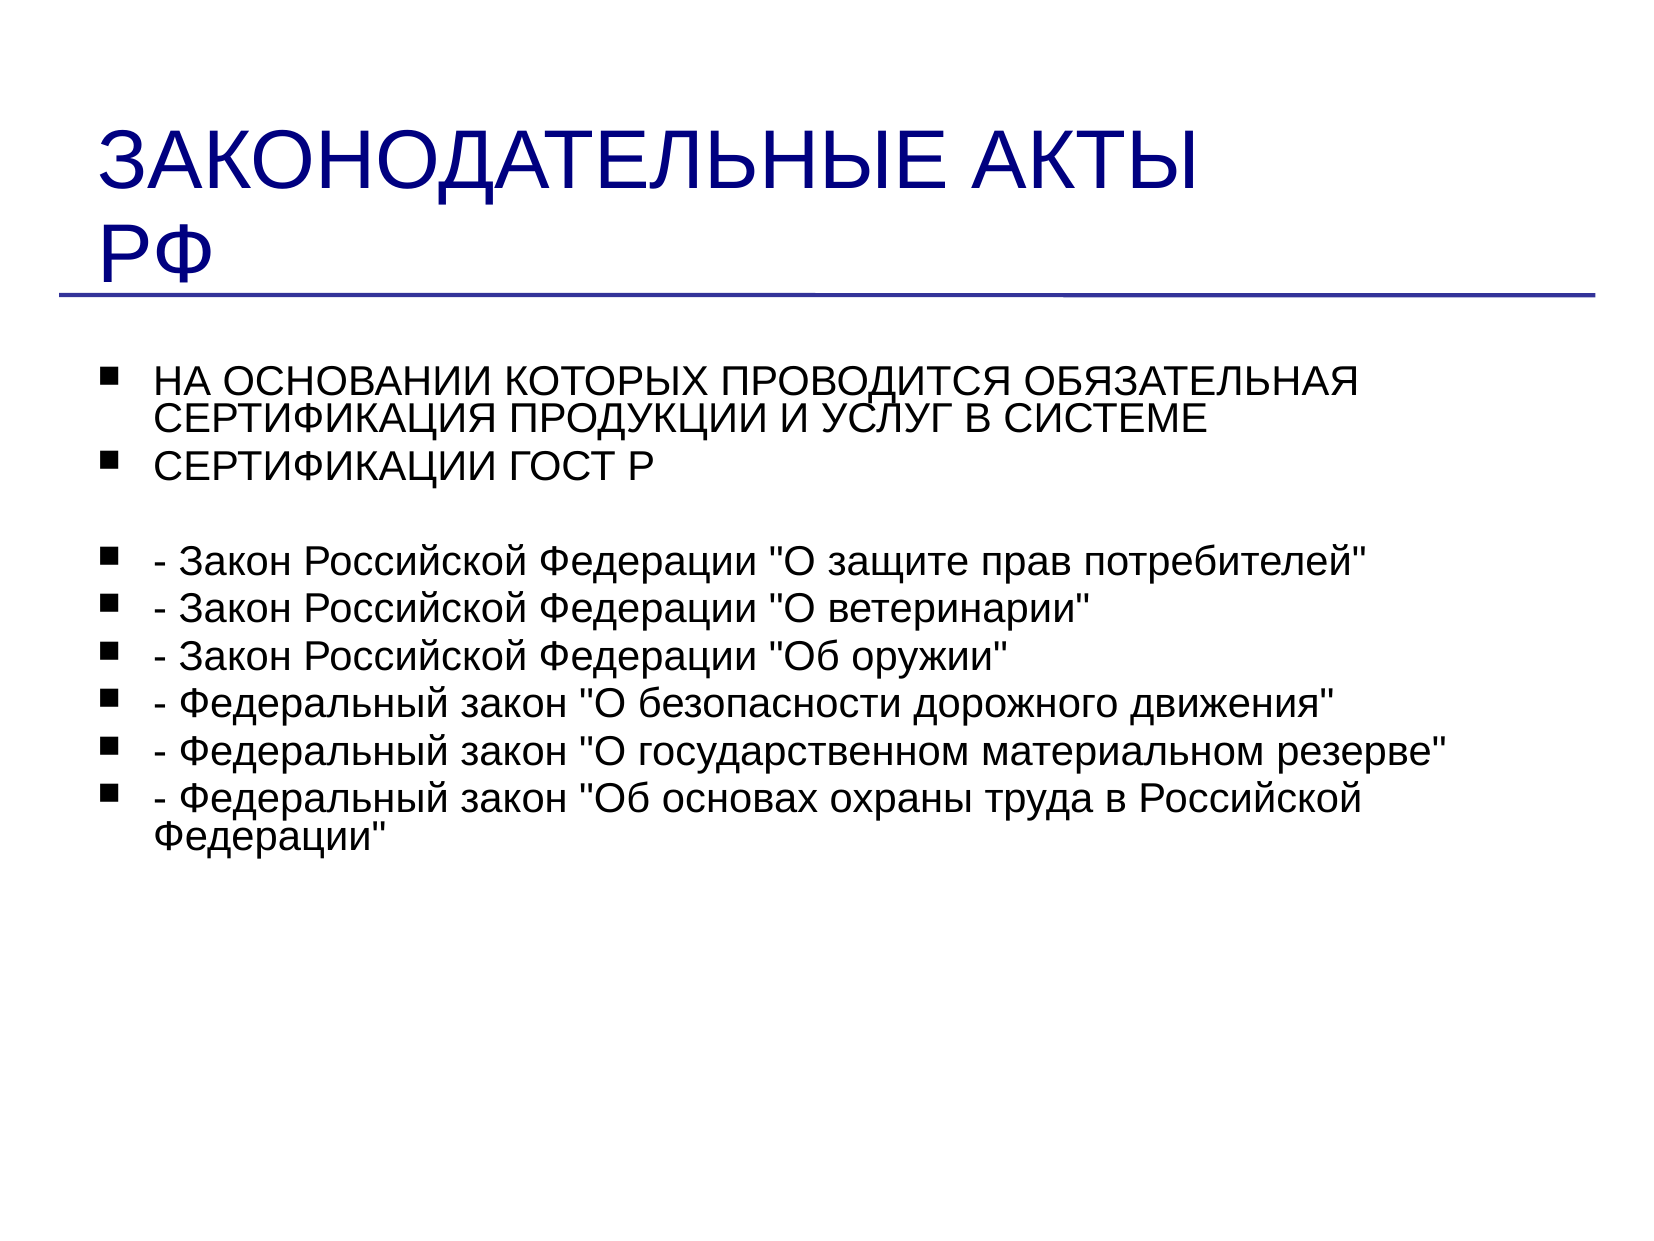

# ЗАКОНОДАТЕЛЬНЫЕ АКТЫ РФ
НА ОСНОВАНИИ КОТОРЫХ ПРОВОДИТСЯ ОБЯЗАТЕЛЬНАЯ СЕРТИФИКАЦИЯ ПРОДУКЦИИ И УСЛУГ В СИСТЕМЕ
СЕРТИФИКАЦИИ ГОСТ Р
- Закон Российской Федерации "О защите прав потребителей"
- Закон Российской Федерации "О ветеринарии"
- Закон Российской Федерации "Об оружии"
- Федеральный закон "О безопасности дорожного движения"
- Федеральный закон "О государственном материальном резерве"
- Федеральный закон "Об основах охраны труда в Российской Федерации"